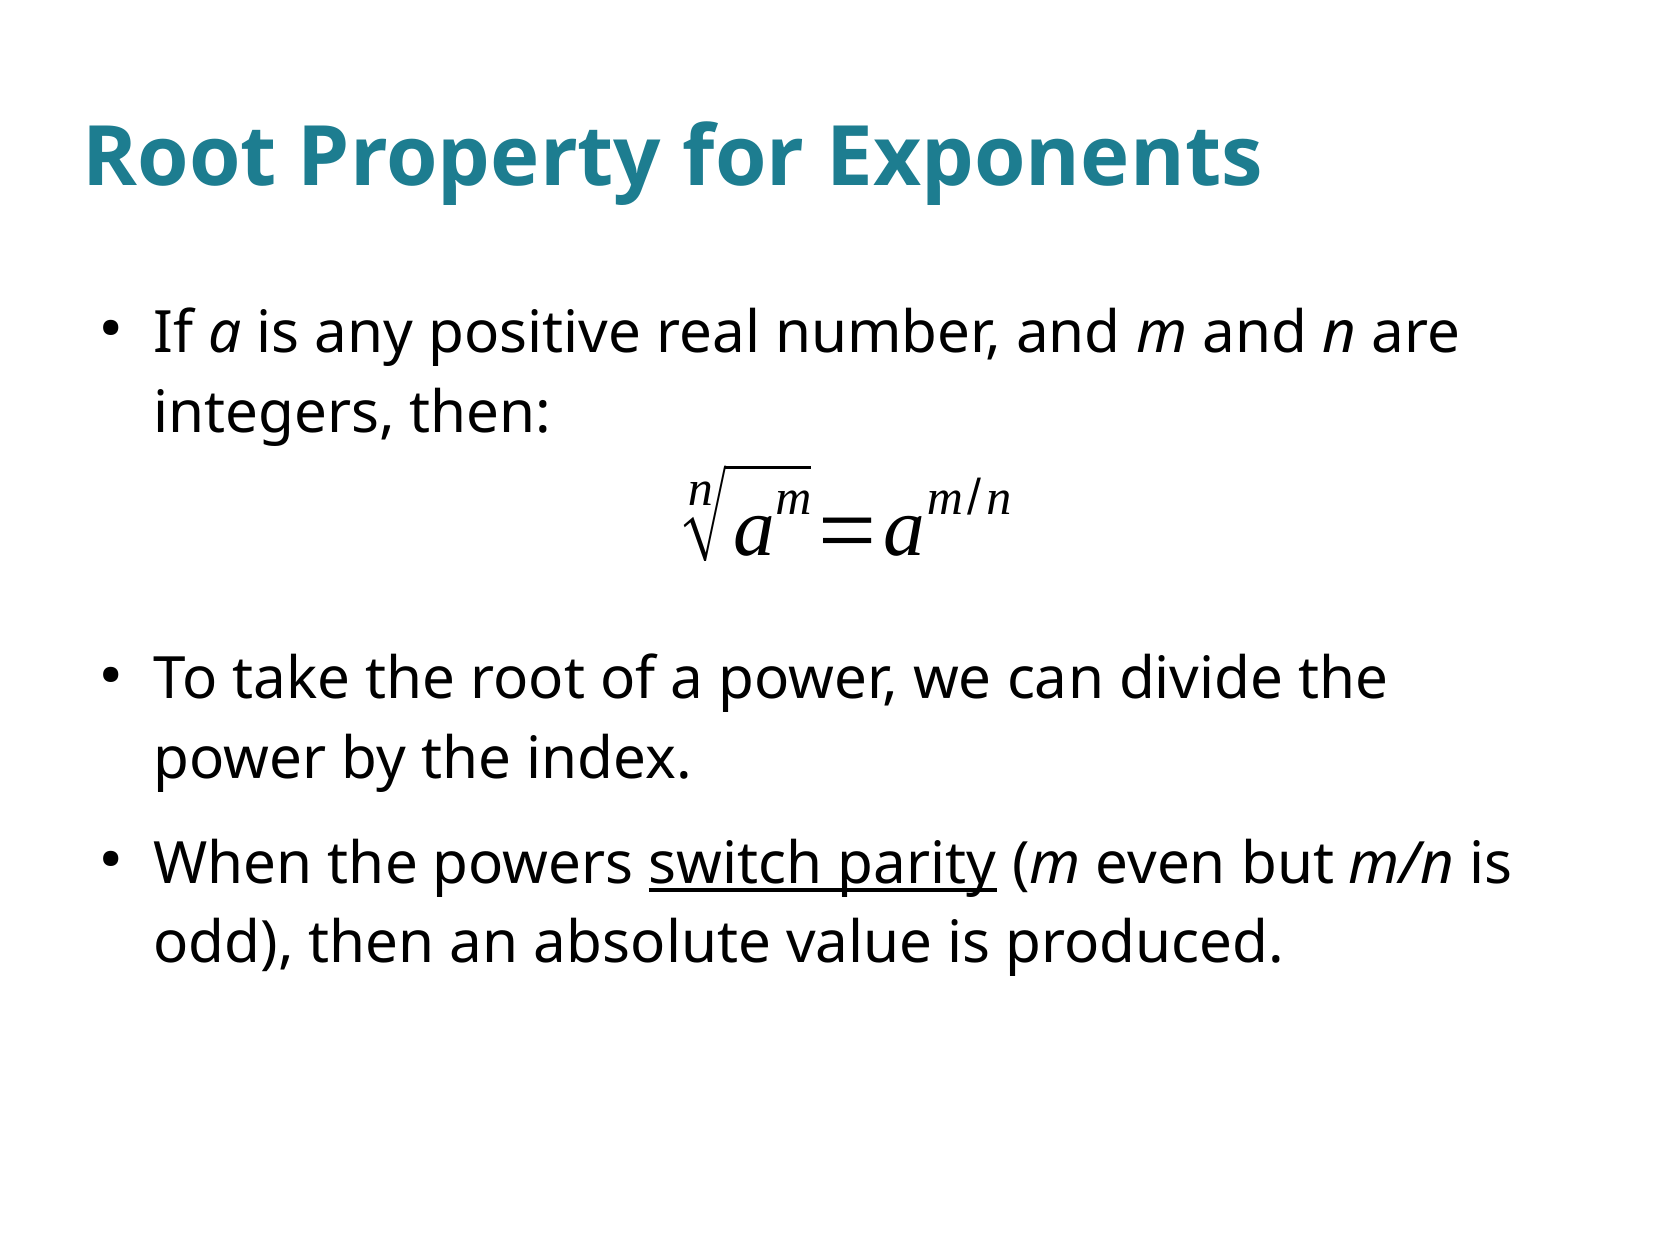

# Root Property for Exponents
If a is any positive real number, and m and n are integers, then:
To take the root of a power, we can divide the power by the index.
When the powers switch parity (m even but m/n is odd), then an absolute value is produced.